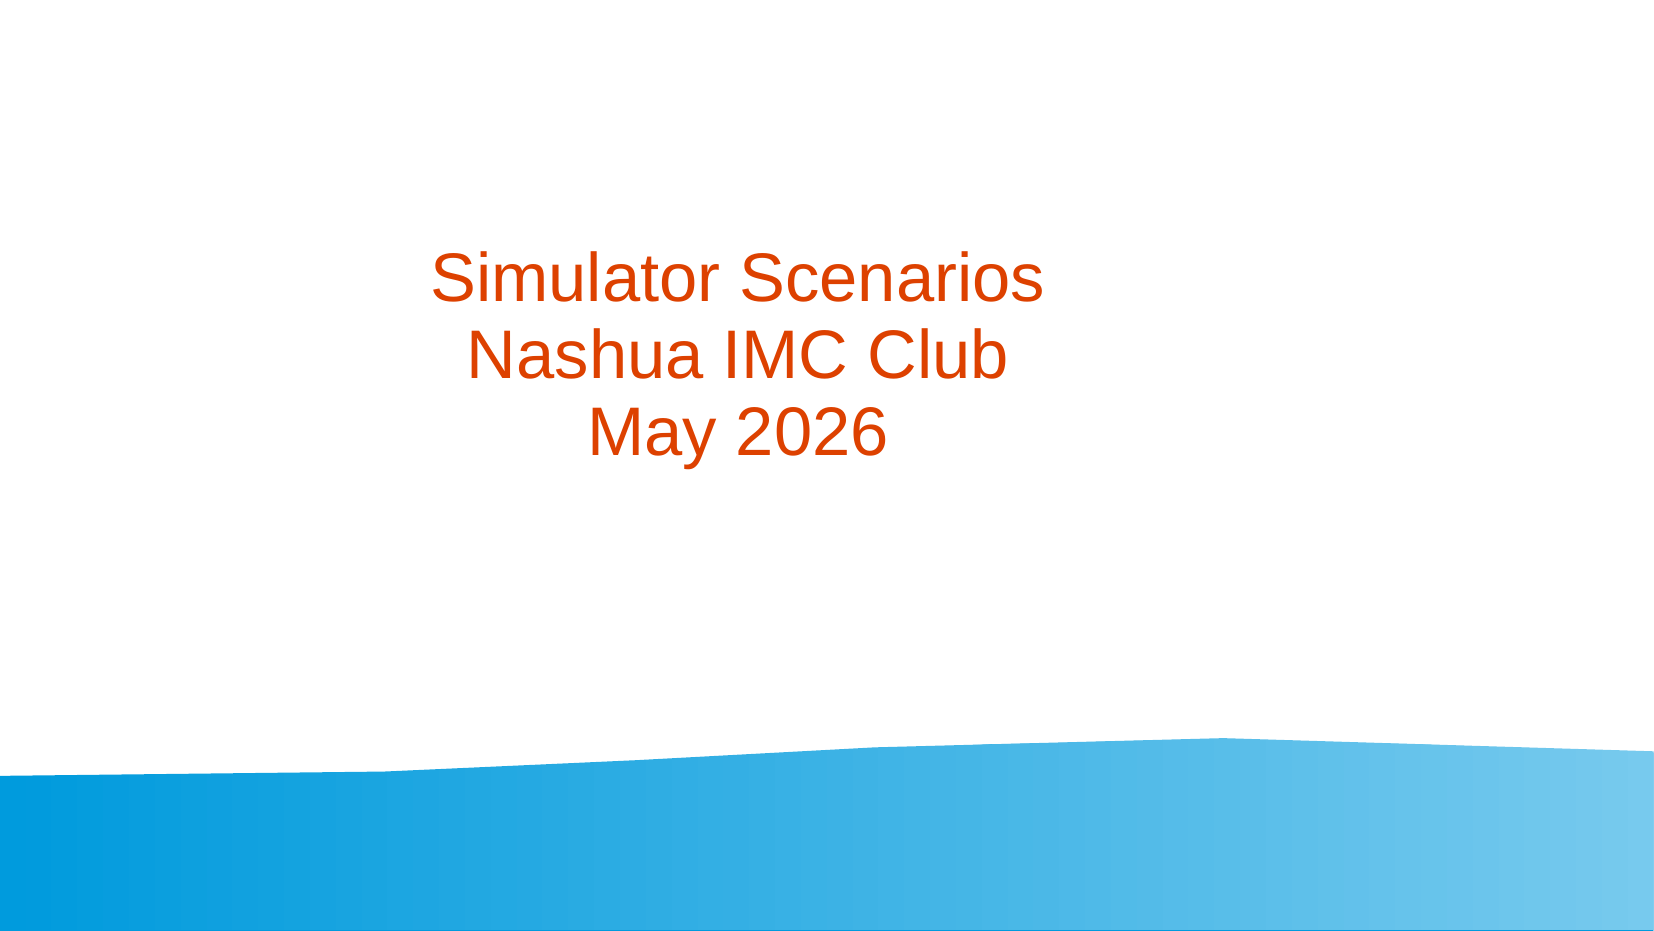

# Simulator Scenarios Nashua IMC Club May 2026